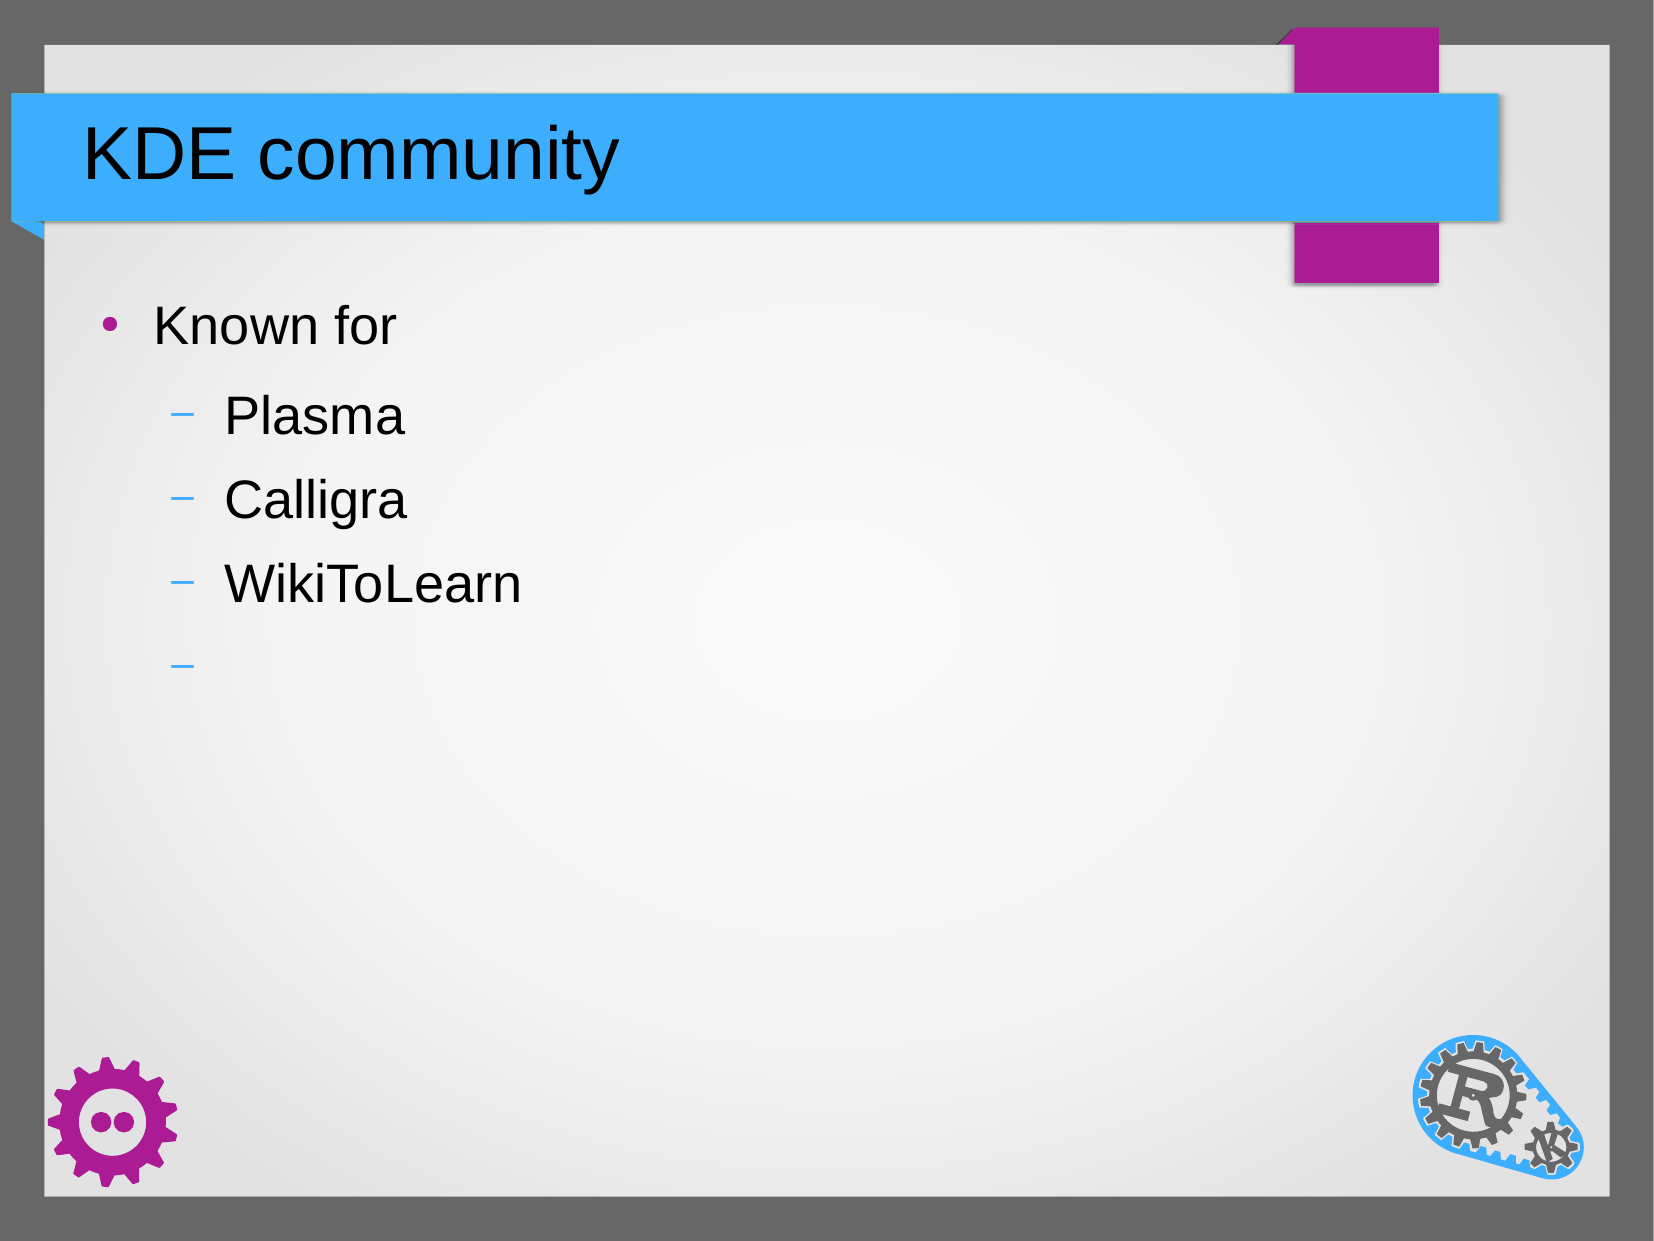

# KDE community
Known for
Plasma
Calligra
WikiToLearn